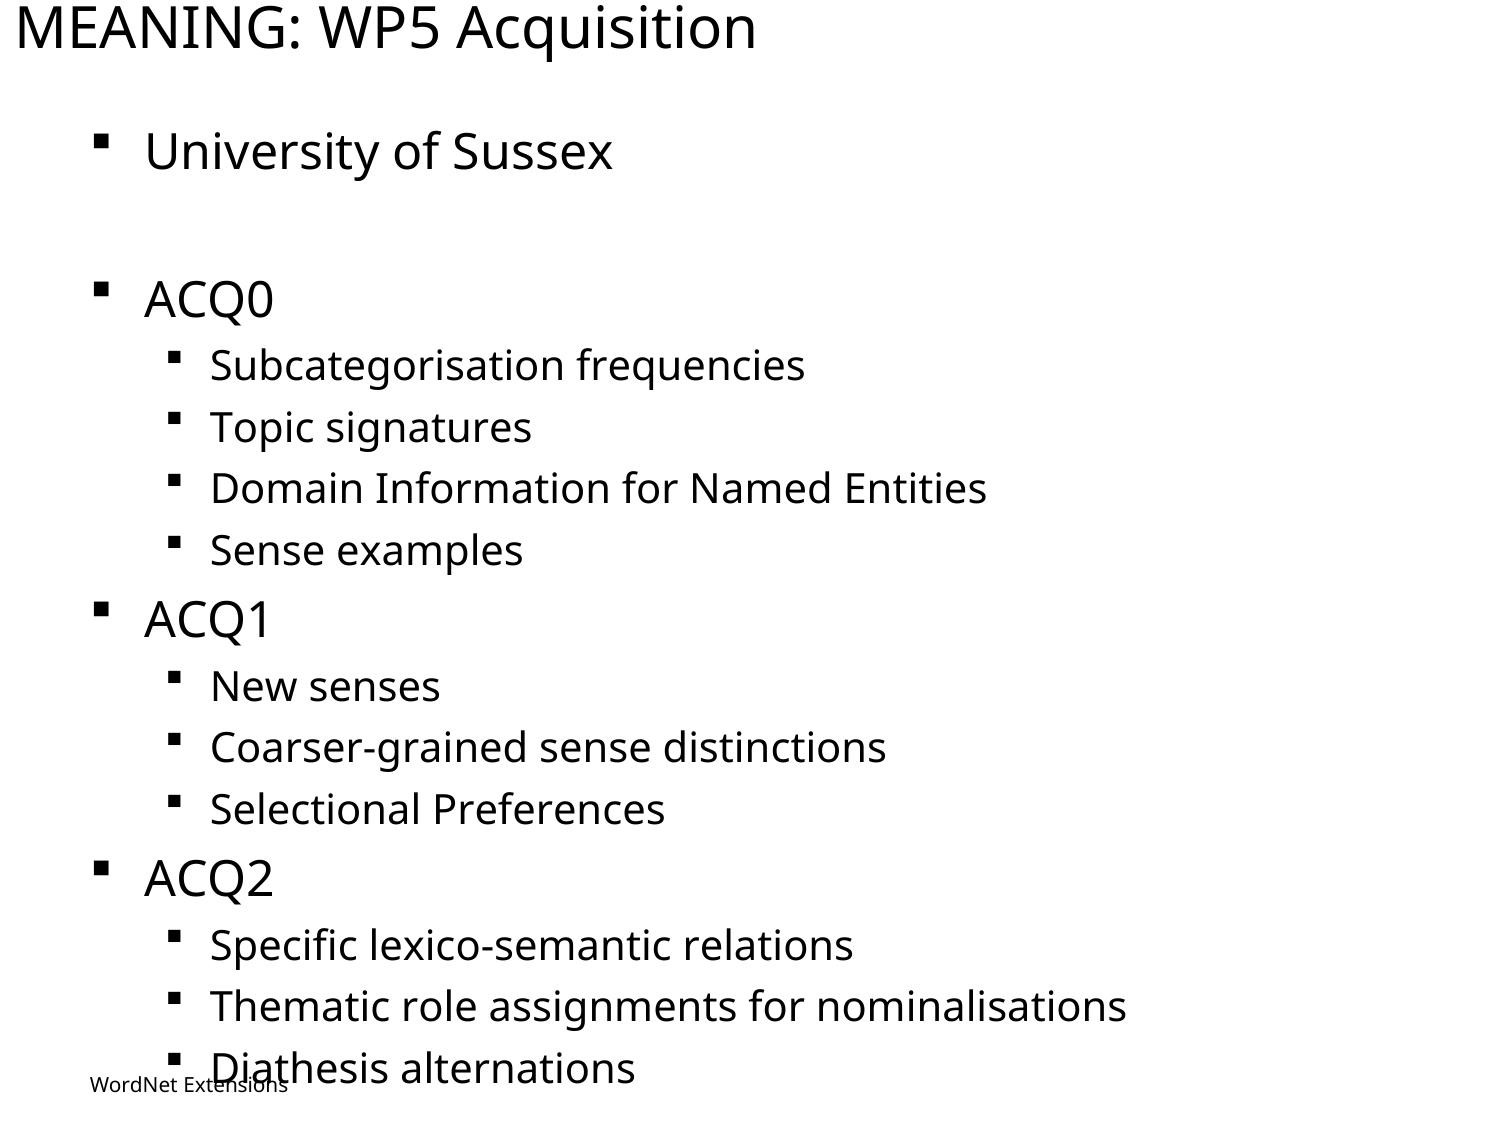

# MEANING: WP5 Acquisition
University of Sussex
ACQ0
Subcategorisation frequencies
Topic signatures
Domain Information for Named Entities
Sense examples
ACQ1
New senses
Coarser-grained sense distinctions
Selectional Preferences
ACQ2
Specific lexico-semantic relations
Thematic role assignments for nominalisations
Diathesis alternations